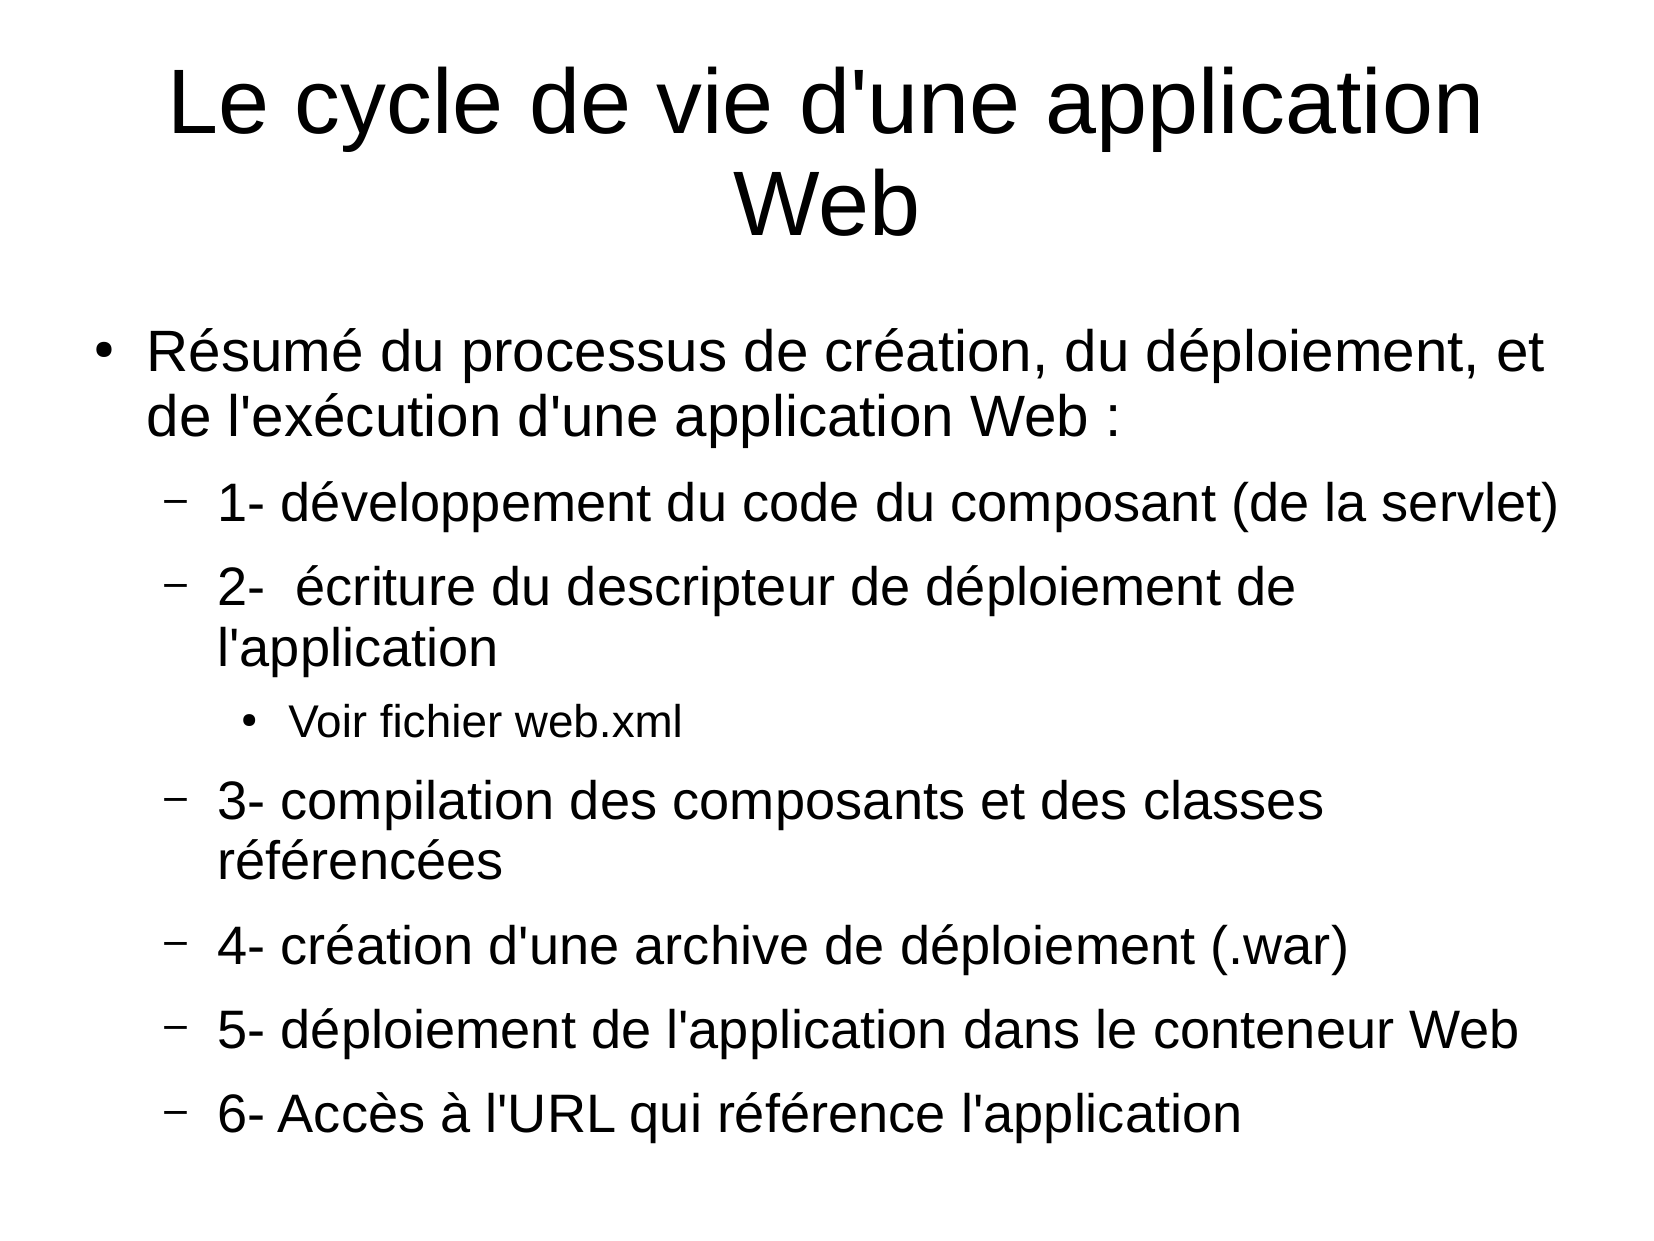

# Le cycle de vie d'une application Web
Résumé du processus de création, du déploiement, et de l'exécution d'une application Web :
1- développement du code du composant (de la servlet)
2- écriture du descripteur de déploiement de l'application
Voir fichier web.xml
3- compilation des composants et des classes référencées
4- création d'une archive de déploiement (.war)
5- déploiement de l'application dans le conteneur Web
6- Accès à l'URL qui référence l'application